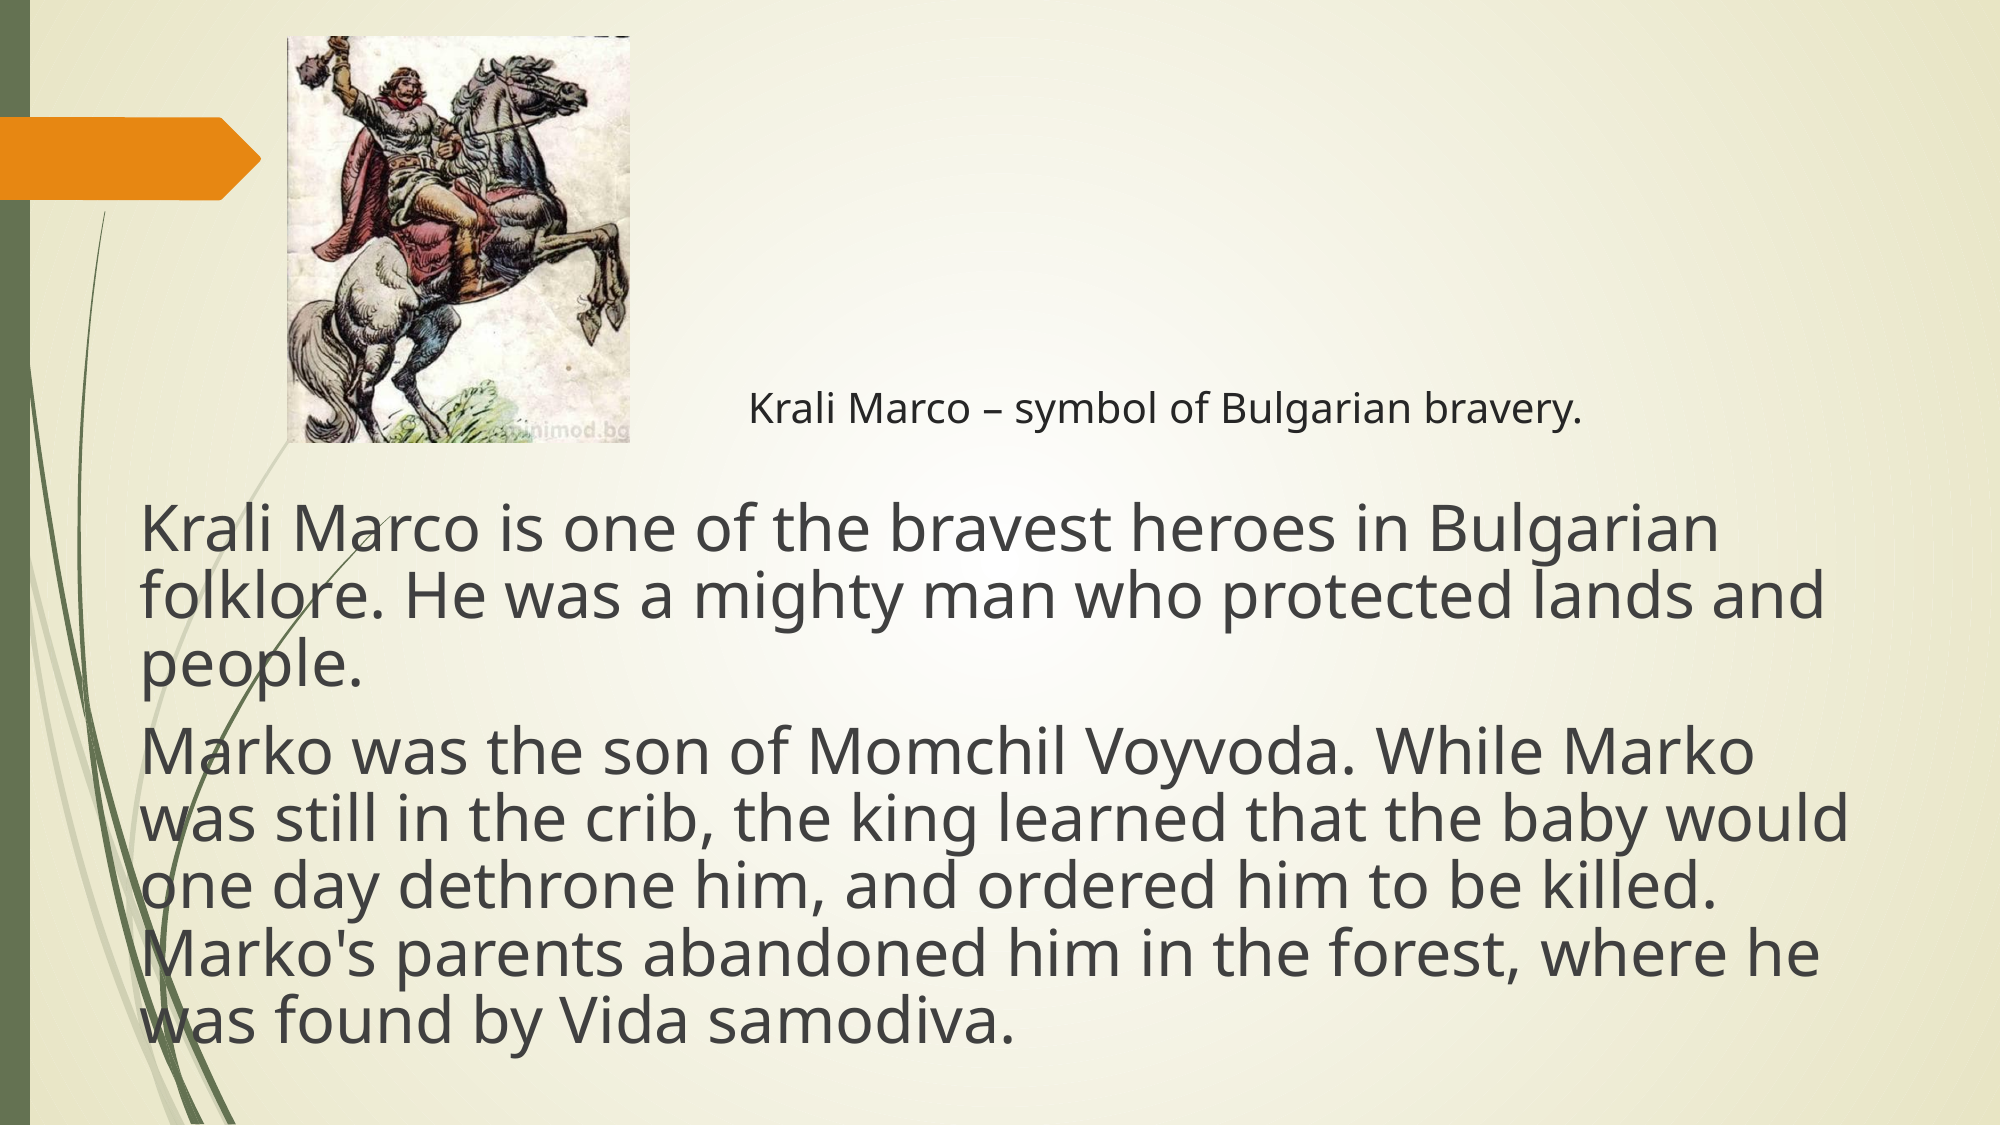

# Krali Marco – symbol of Bulgarian bravery.
Krali Marco is one of the bravest heroes in Bulgarian folklore. He was a mighty man who protected lands and people.
Marko was the son of Momchil Voyvoda. While Marko was still in the crib, the king learned that the baby would one day dethrone him, and ordered him to be killed. Marko's parents abandoned him in the forest, where he was found by Vida samodiva.